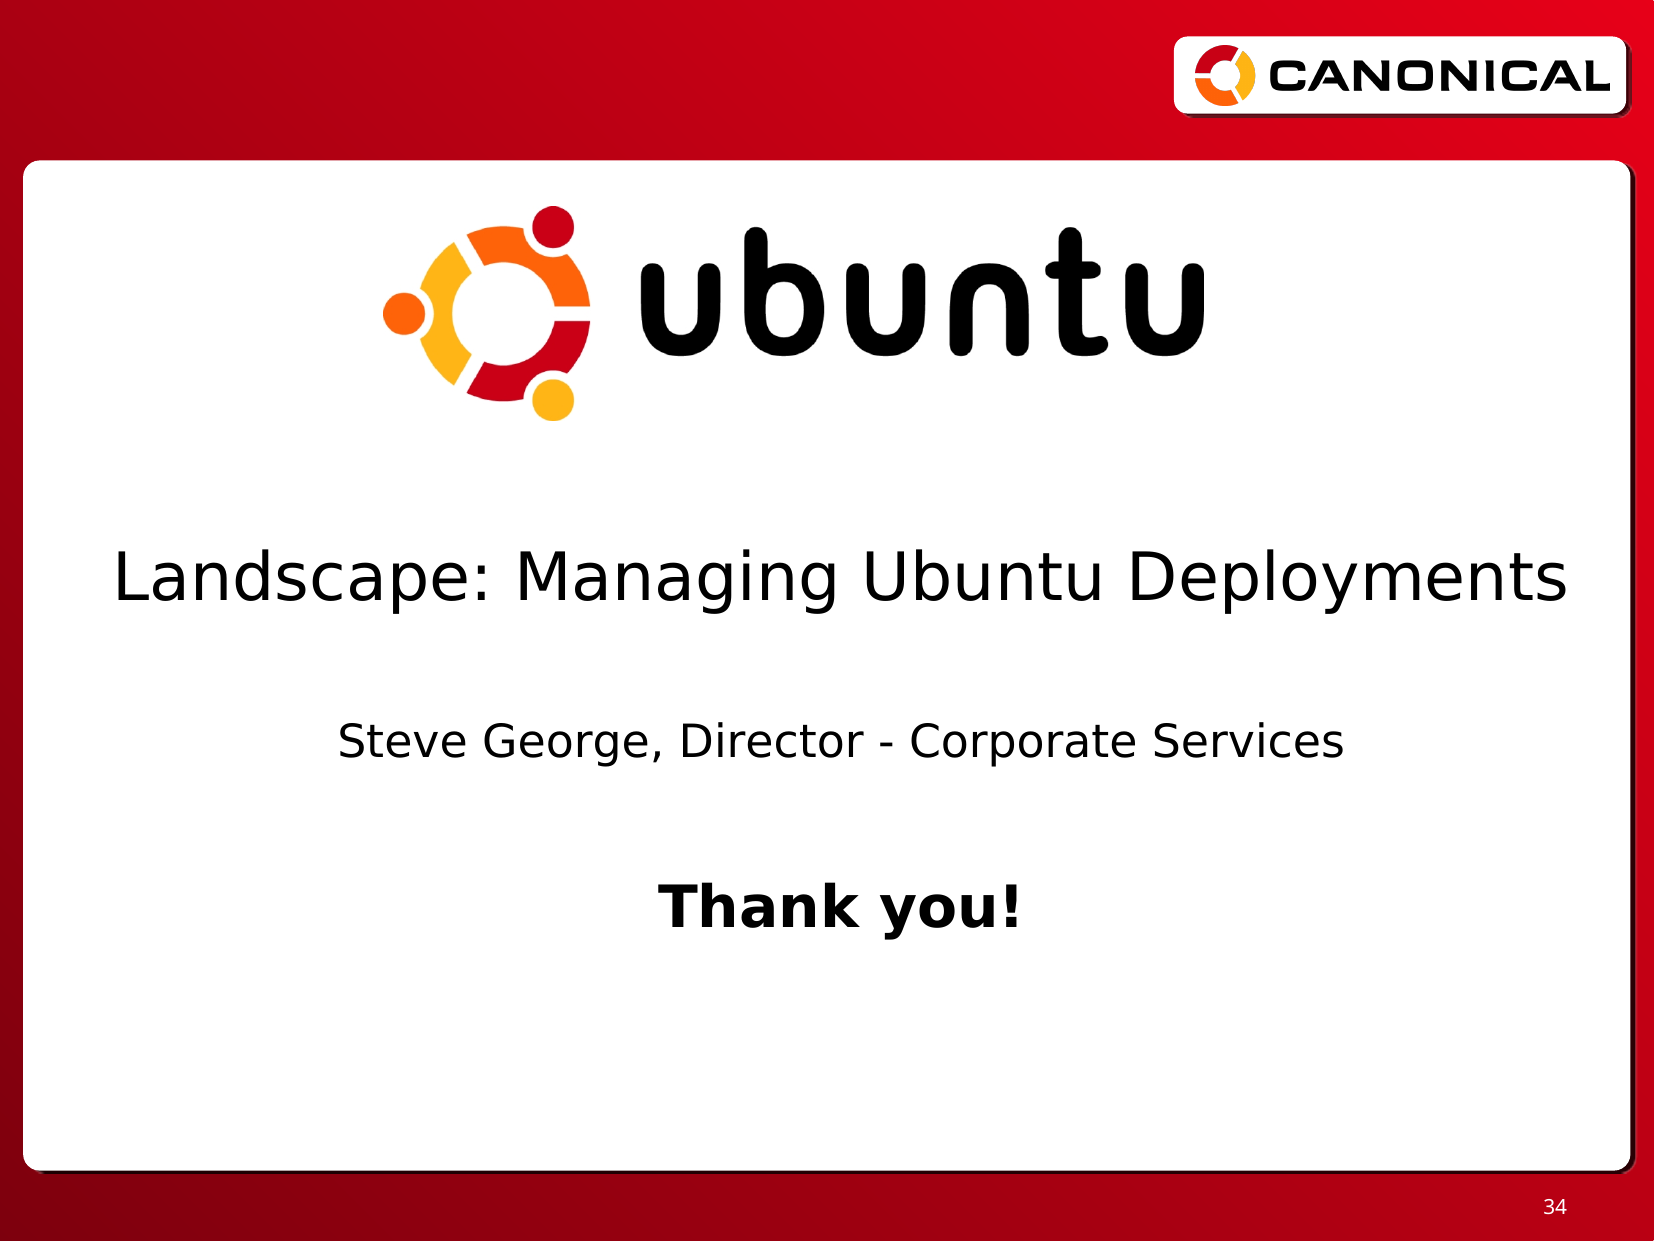

# Landscape: Managing Ubuntu Deployments Steve George, Director - Corporate Services Thank you!